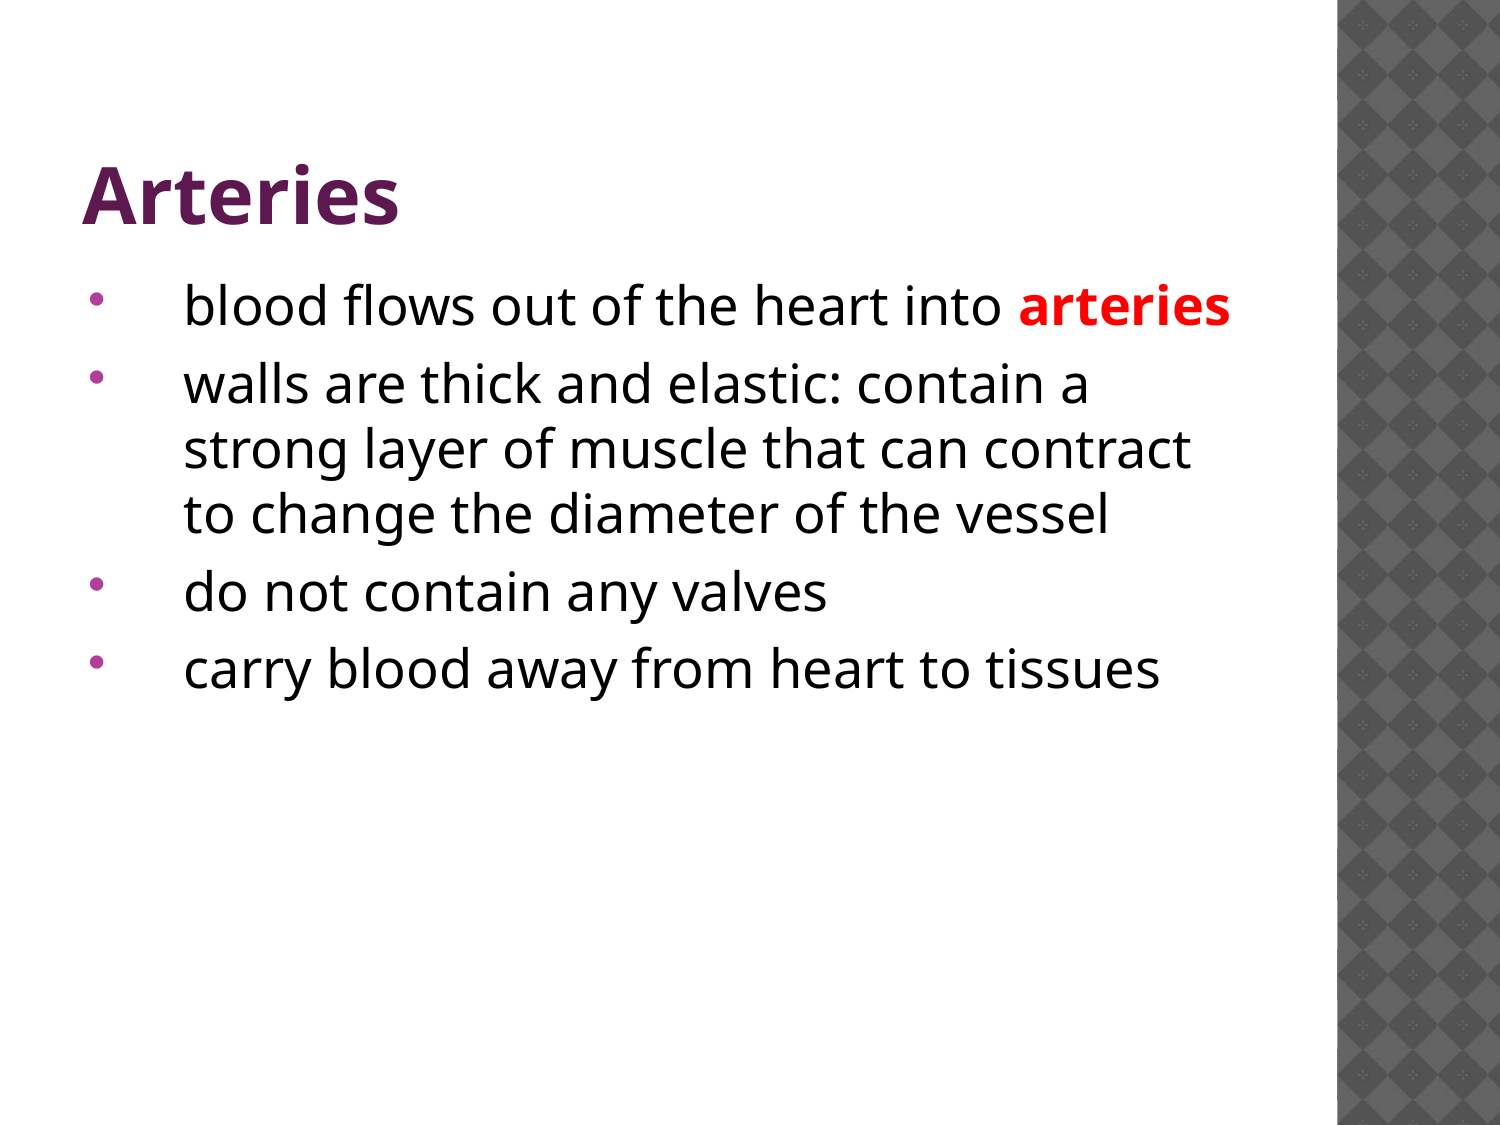

# Arteries
blood flows out of the heart into arteries
walls are thick and elastic: contain a strong layer of muscle that can contract to change the diameter of the vessel
do not contain any valves
carry blood away from heart to tissues